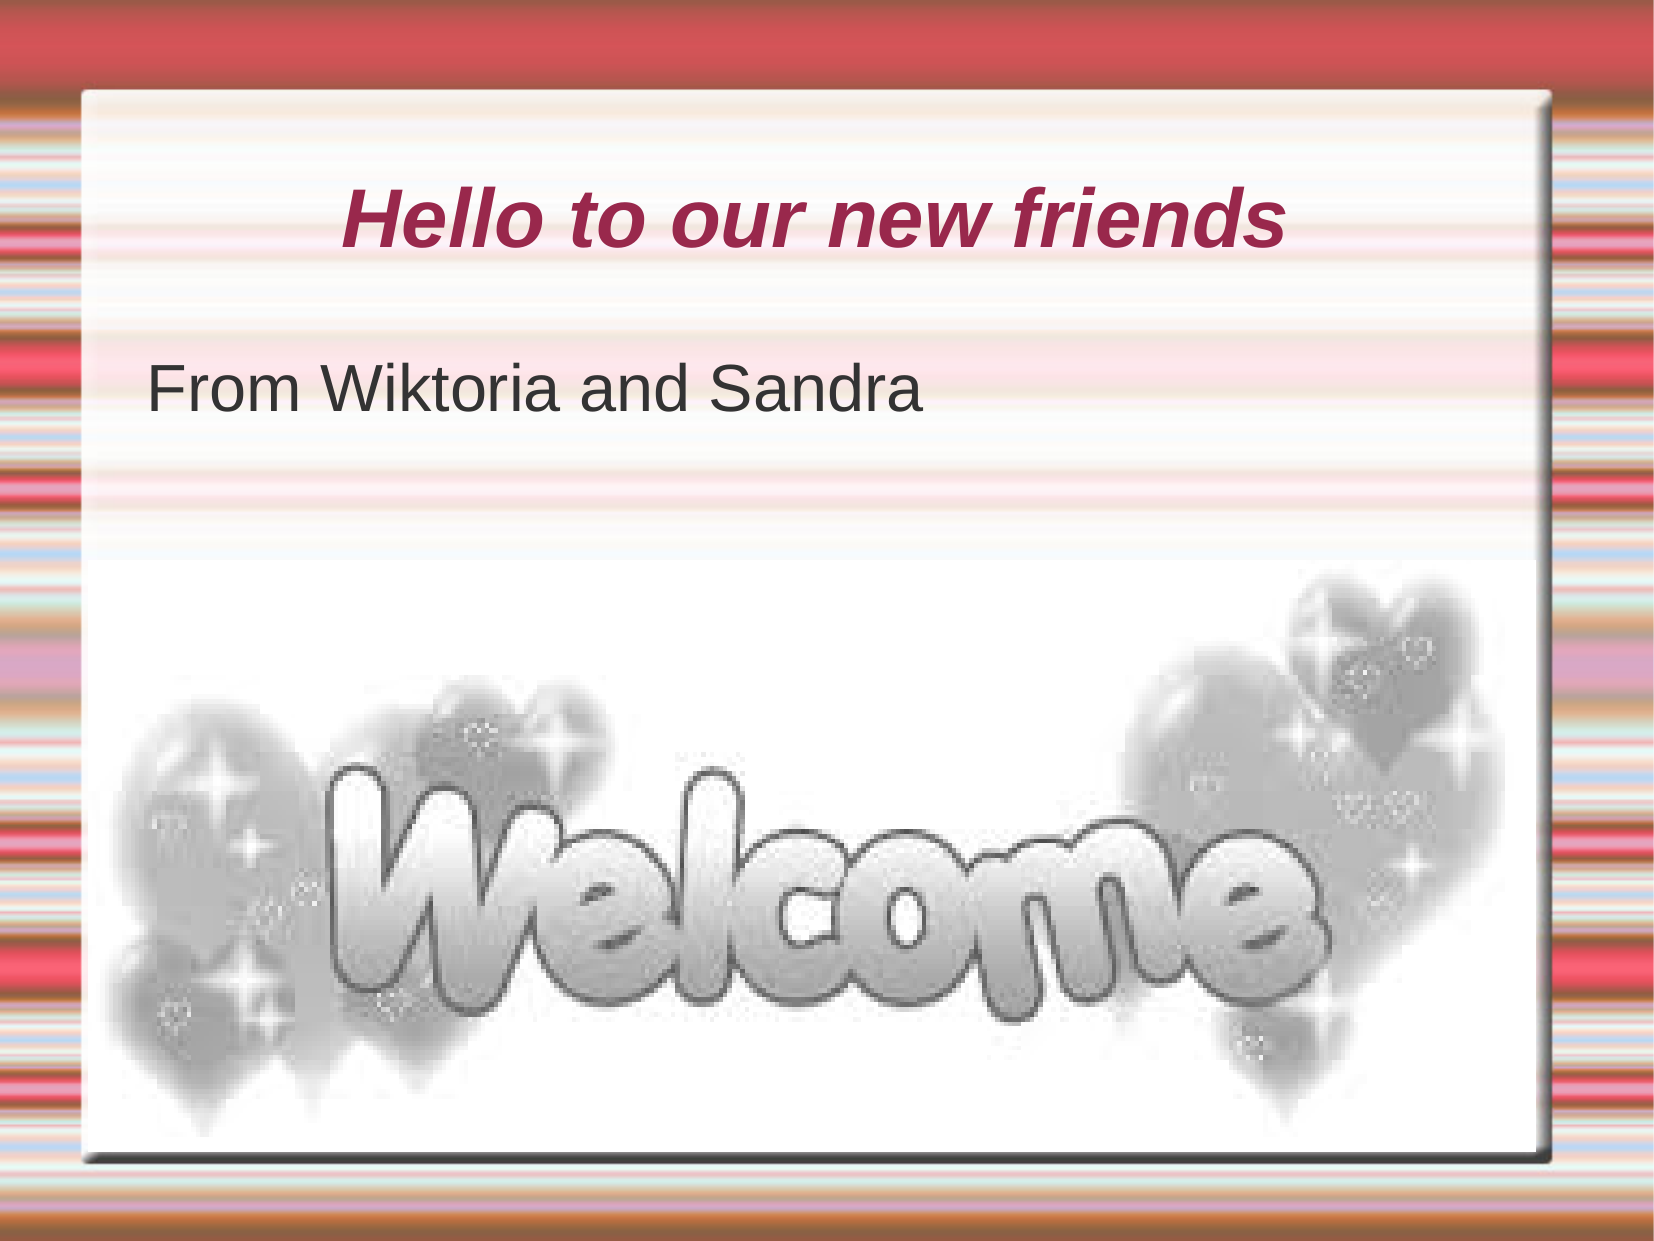

# Hello to our new friends
From Wiktoria and Sandra